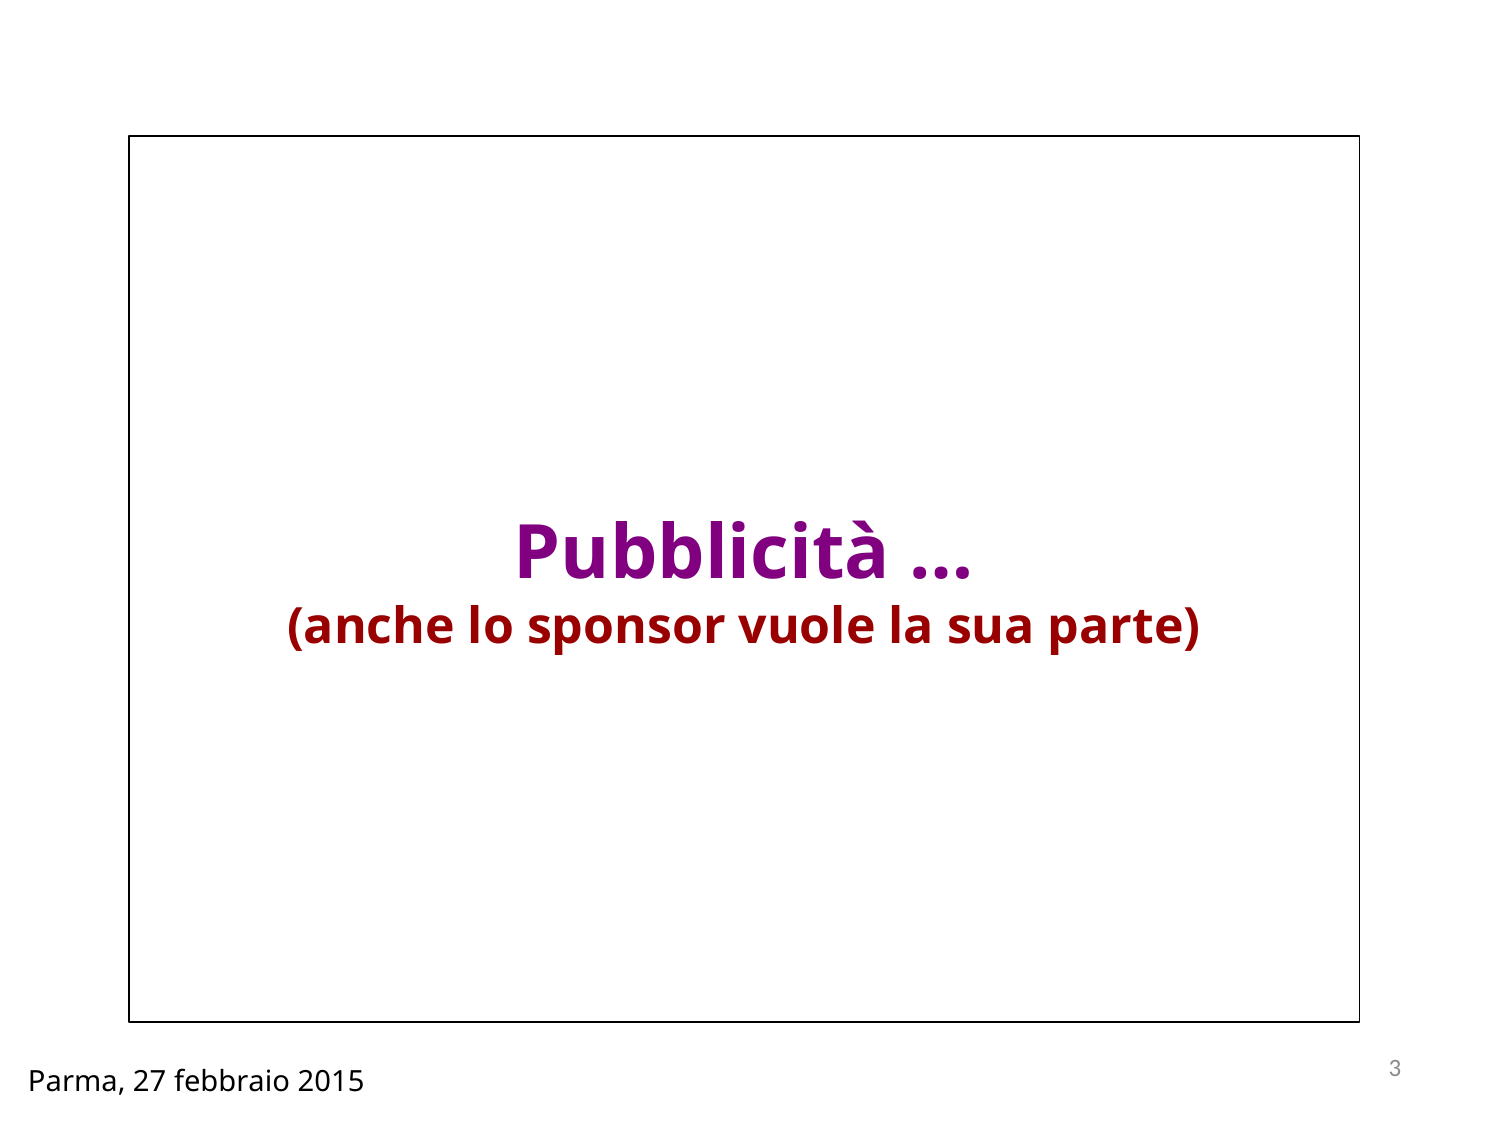

Pubblicità …
(anche lo sponsor vuole la sua parte)
3